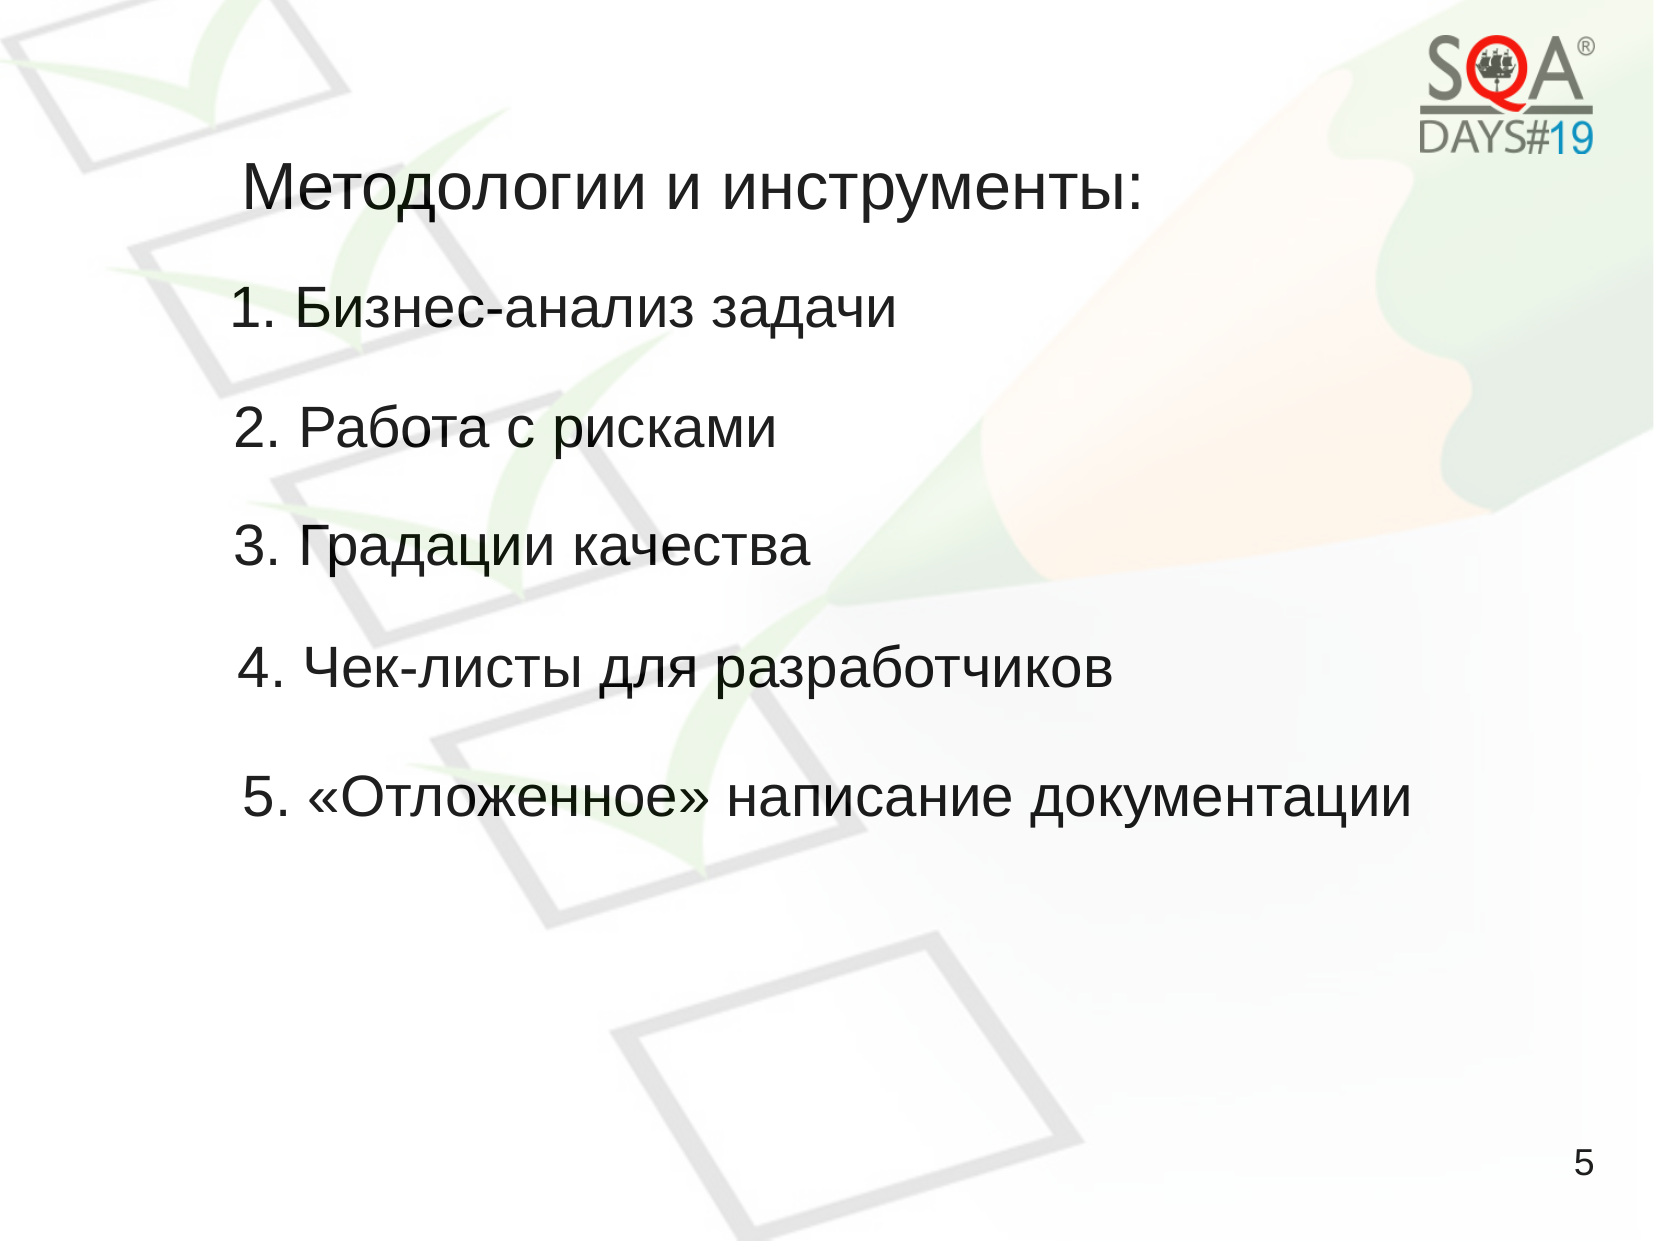

Методологии и инструменты:
1. Бизнес-анализ задачи
2. Работа с рисками
3. Градации качества
4. Чек-листы для разработчиков
5. «Отложенное» написание документации
5